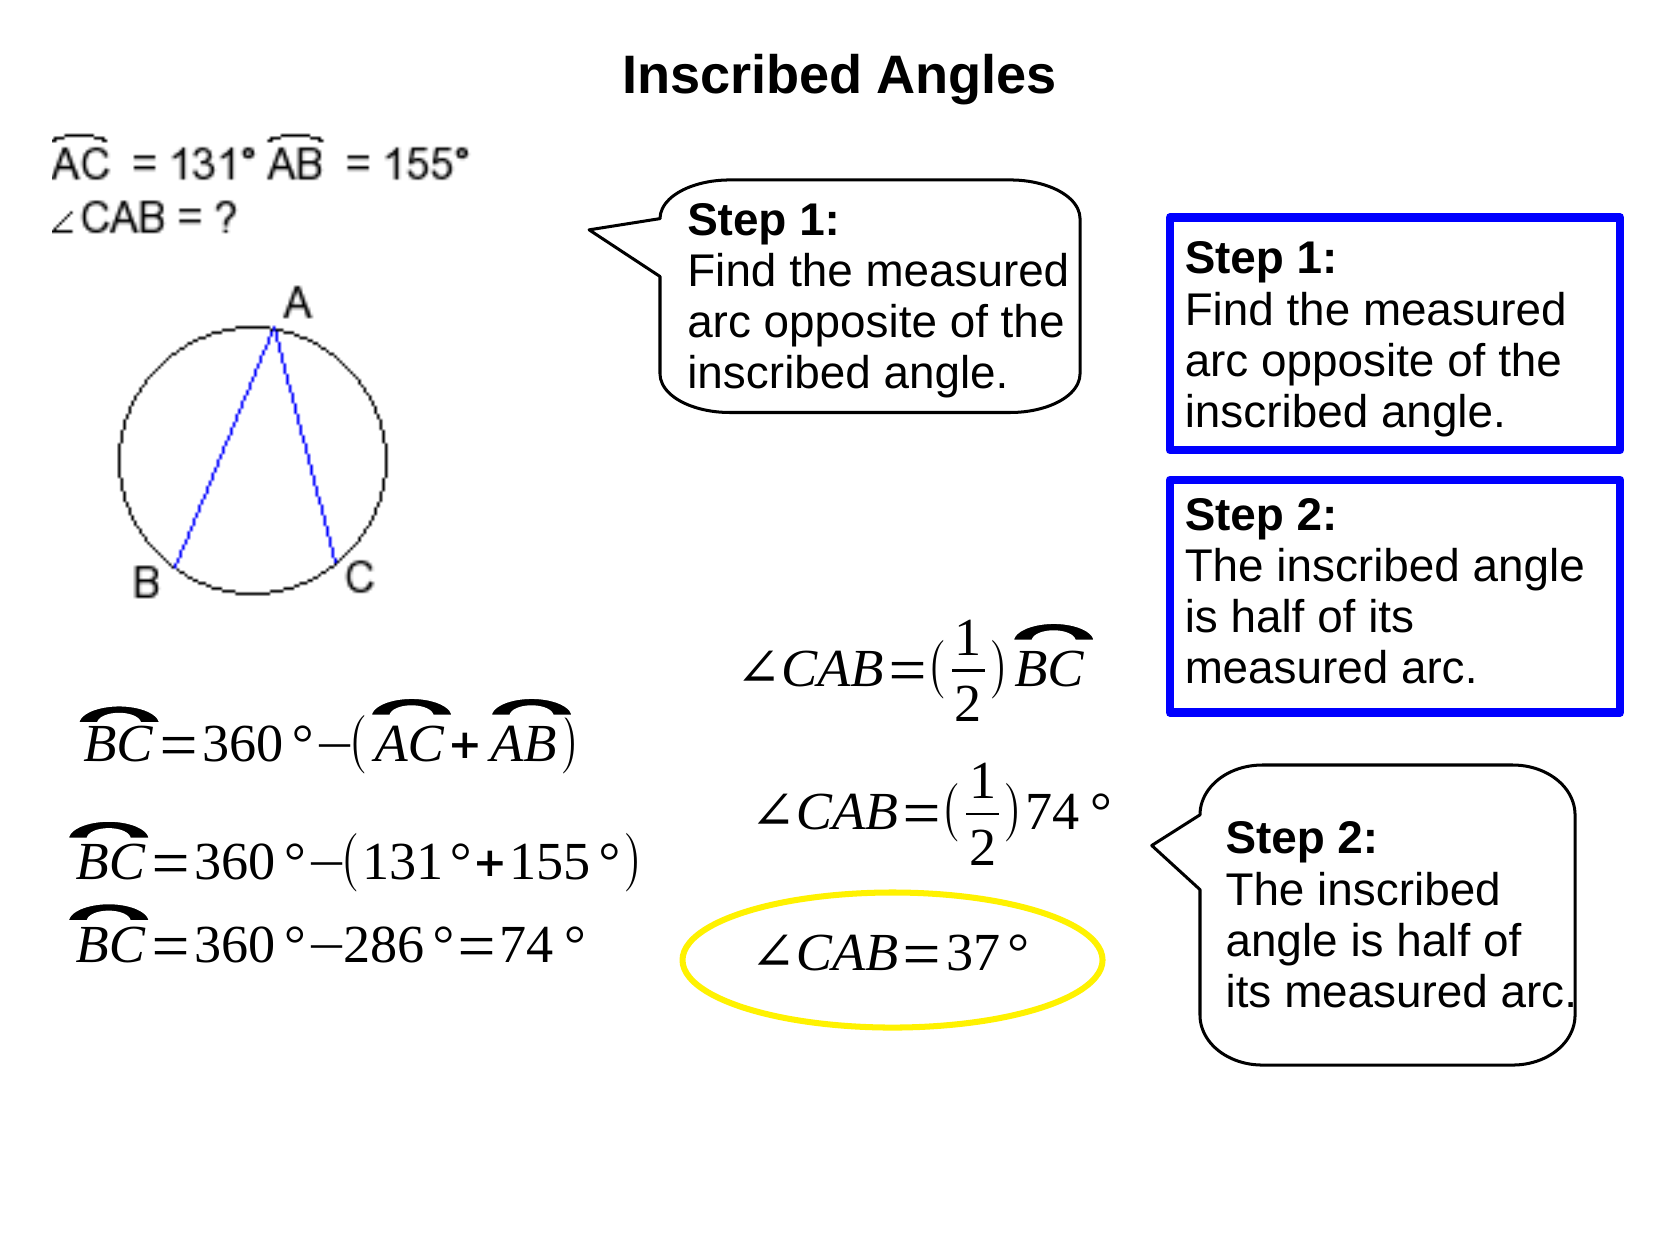

Inscribed Angles
Step 1:
Find the measured
arc opposite of the
inscribed angle.
Step 1:
Find the measured
arc opposite of the
inscribed angle.
Step 2:
The inscribed angle is half of its measured arc.
Step 2:
The inscribed
angle is half of
its measured arc.